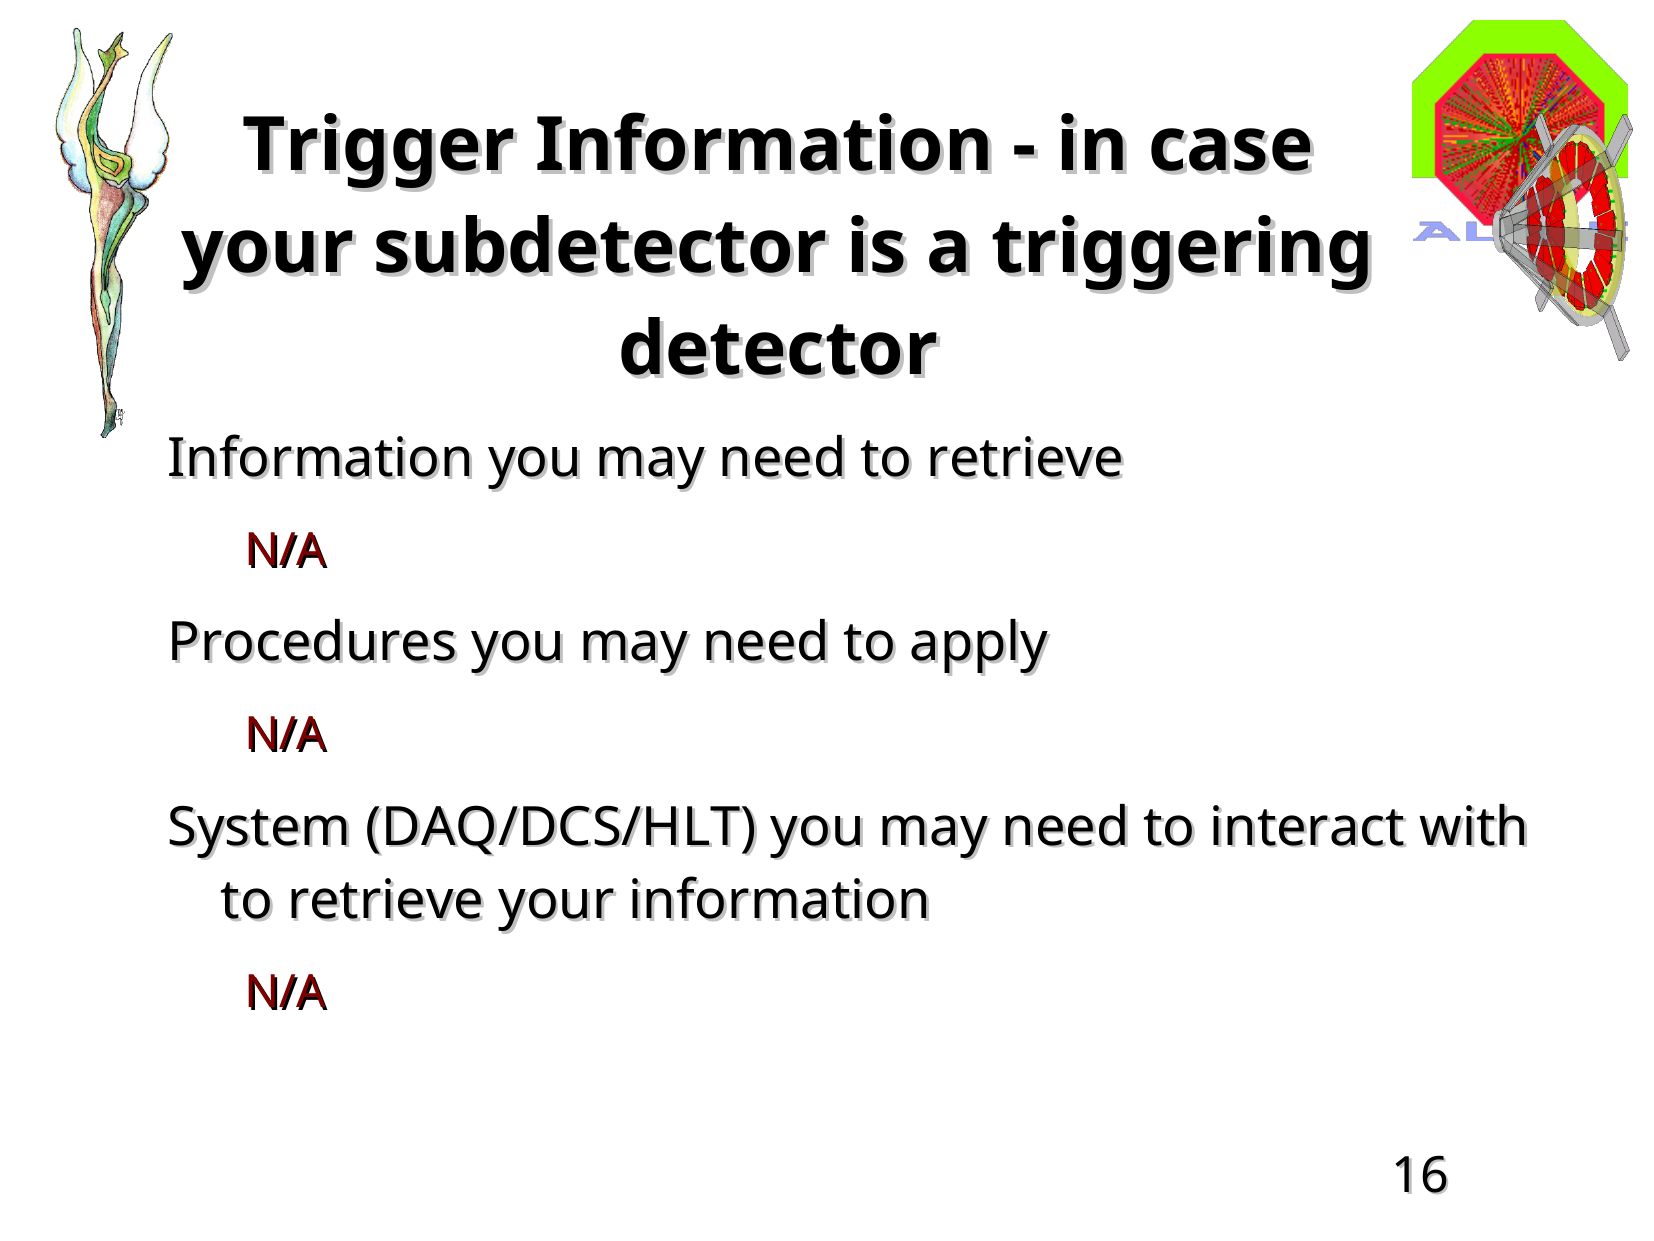

# Trigger Information - in case your subdetector is a triggering detector
Information you may need to retrieve
N/A
Procedures you may need to apply
N/A
System (DAQ/DCS/HLT) you may need to interact with to retrieve your information
N/A